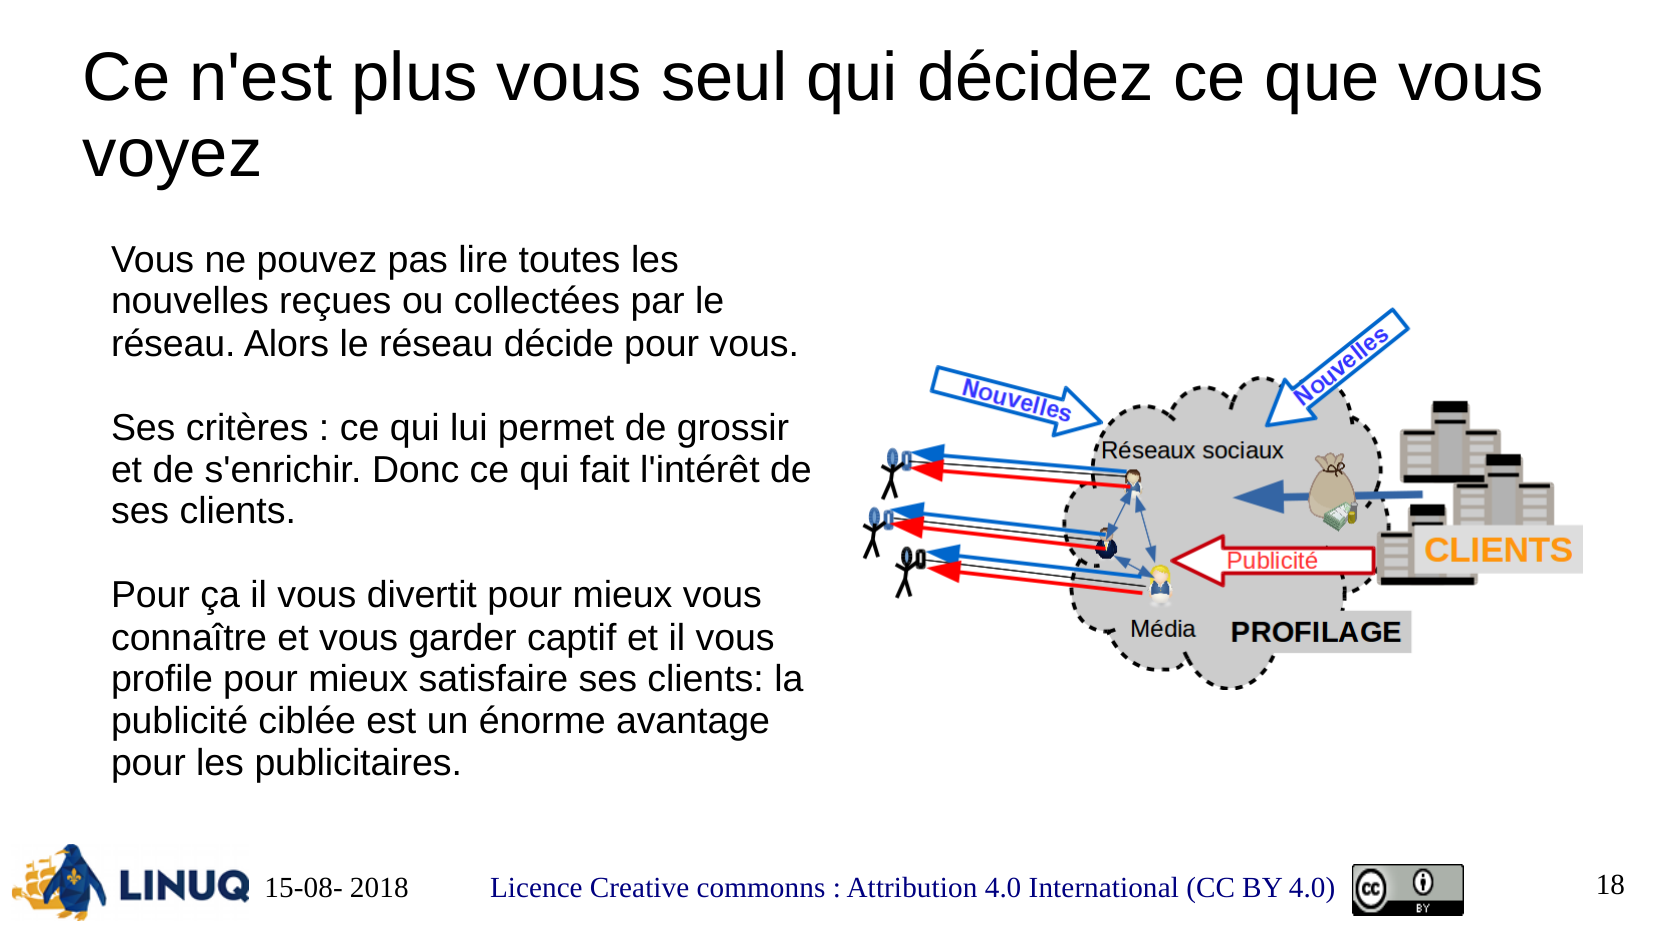

# Ce n'est plus vous seul qui décidez ce que vous voyez
Vous ne pouvez pas lire toutes les nouvelles reçues ou collectées par le réseau. Alors le réseau décide pour vous.
Ses critères : ce qui lui permet de grossir et de s'enrichir. Donc ce qui fait l'intérêt de ses clients.
Pour ça il vous divertit pour mieux vous connaître et vous garder captif et il vous profile pour mieux satisfaire ses clients: la publicité ciblée est un énorme avantage pour les publicitaires.
18
15-08- 2018